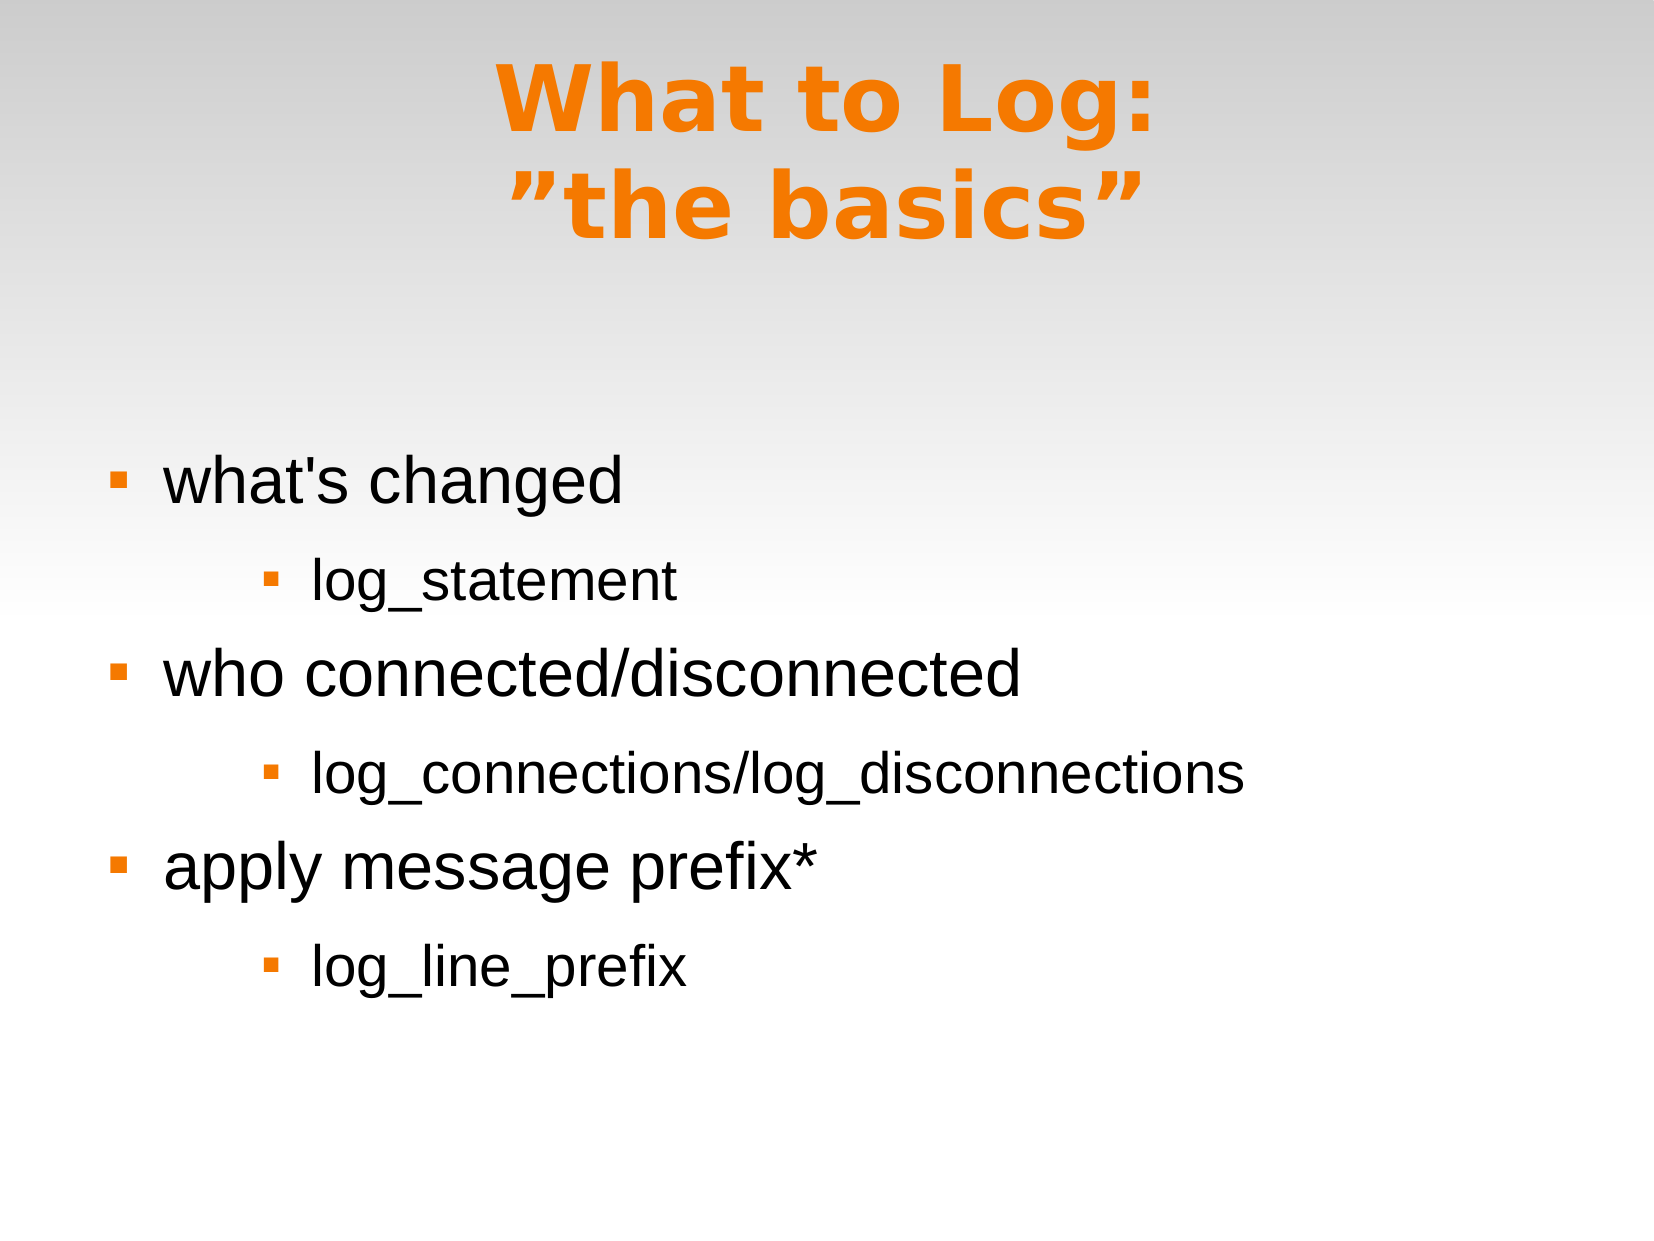

# What to Log: ”the basics”
what's changed
log_statement
who connected/disconnected
log_connections/log_disconnections
apply message prefix*
log_line_prefix